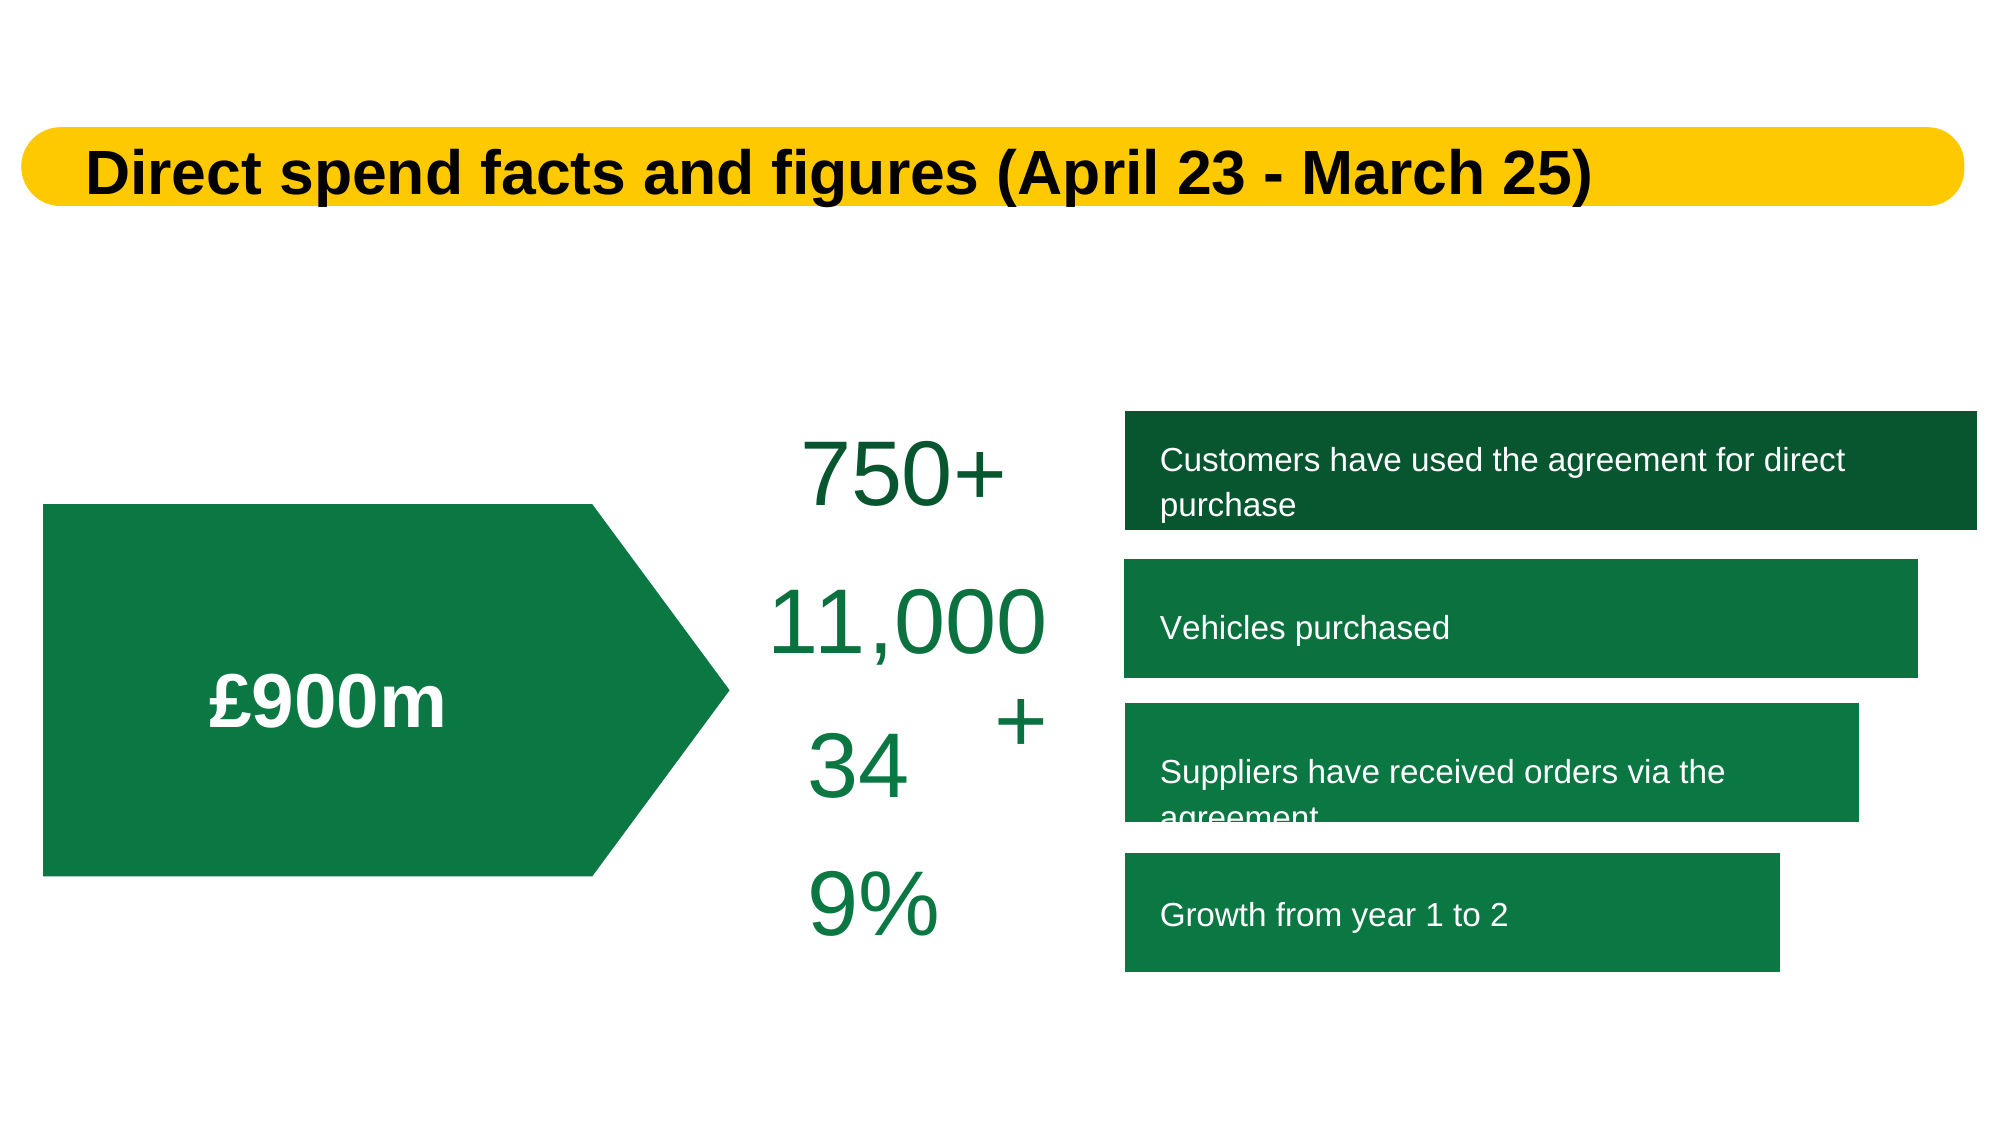

# Direct spend facts and figures (April 23 - March 25)
750+
Customers have used the agreement for direct purchase
11,000+
Vehicles purchased
34
Suppliers have received orders via the agreement
£900m
9%
Growth from year 1 to 2